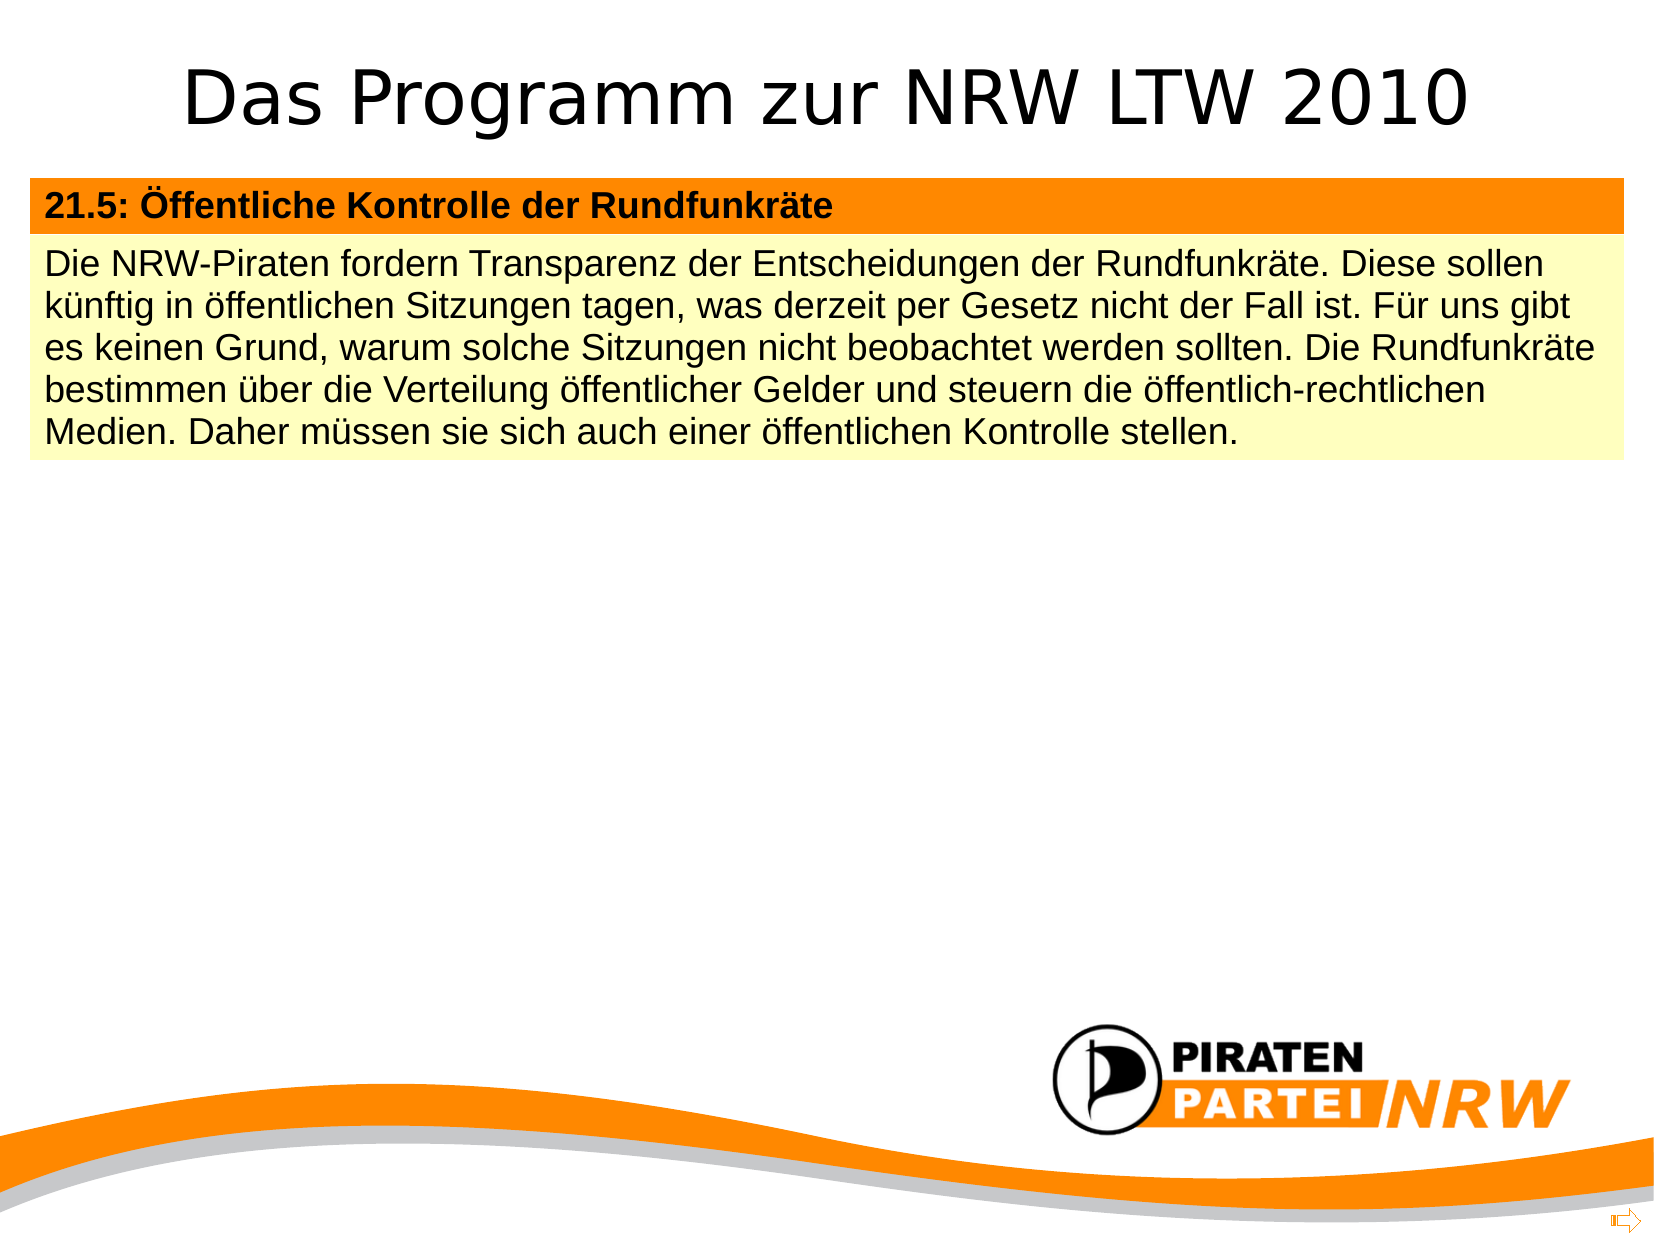

# Das Programm zur NRW LTW 2010
| 21.5: Öffentliche Kontrolle der Rundfunkräte |
| --- |
| Die NRW-Piraten fordern Transparenz der Entscheidungen der Rundfunkräte. Diese sollen künftig in öffentlichen Sitzungen tagen, was derzeit per Gesetz nicht der Fall ist. Für uns gibt es keinen Grund, warum solche Sitzungen nicht beobachtet werden sollten. Die Rundfunkräte bestimmen über die Verteilung öffentlicher Gelder und steuern die öffentlich-rechtlichen Medien. Daher müssen sie sich auch einer öffentlichen Kontrolle stellen. |